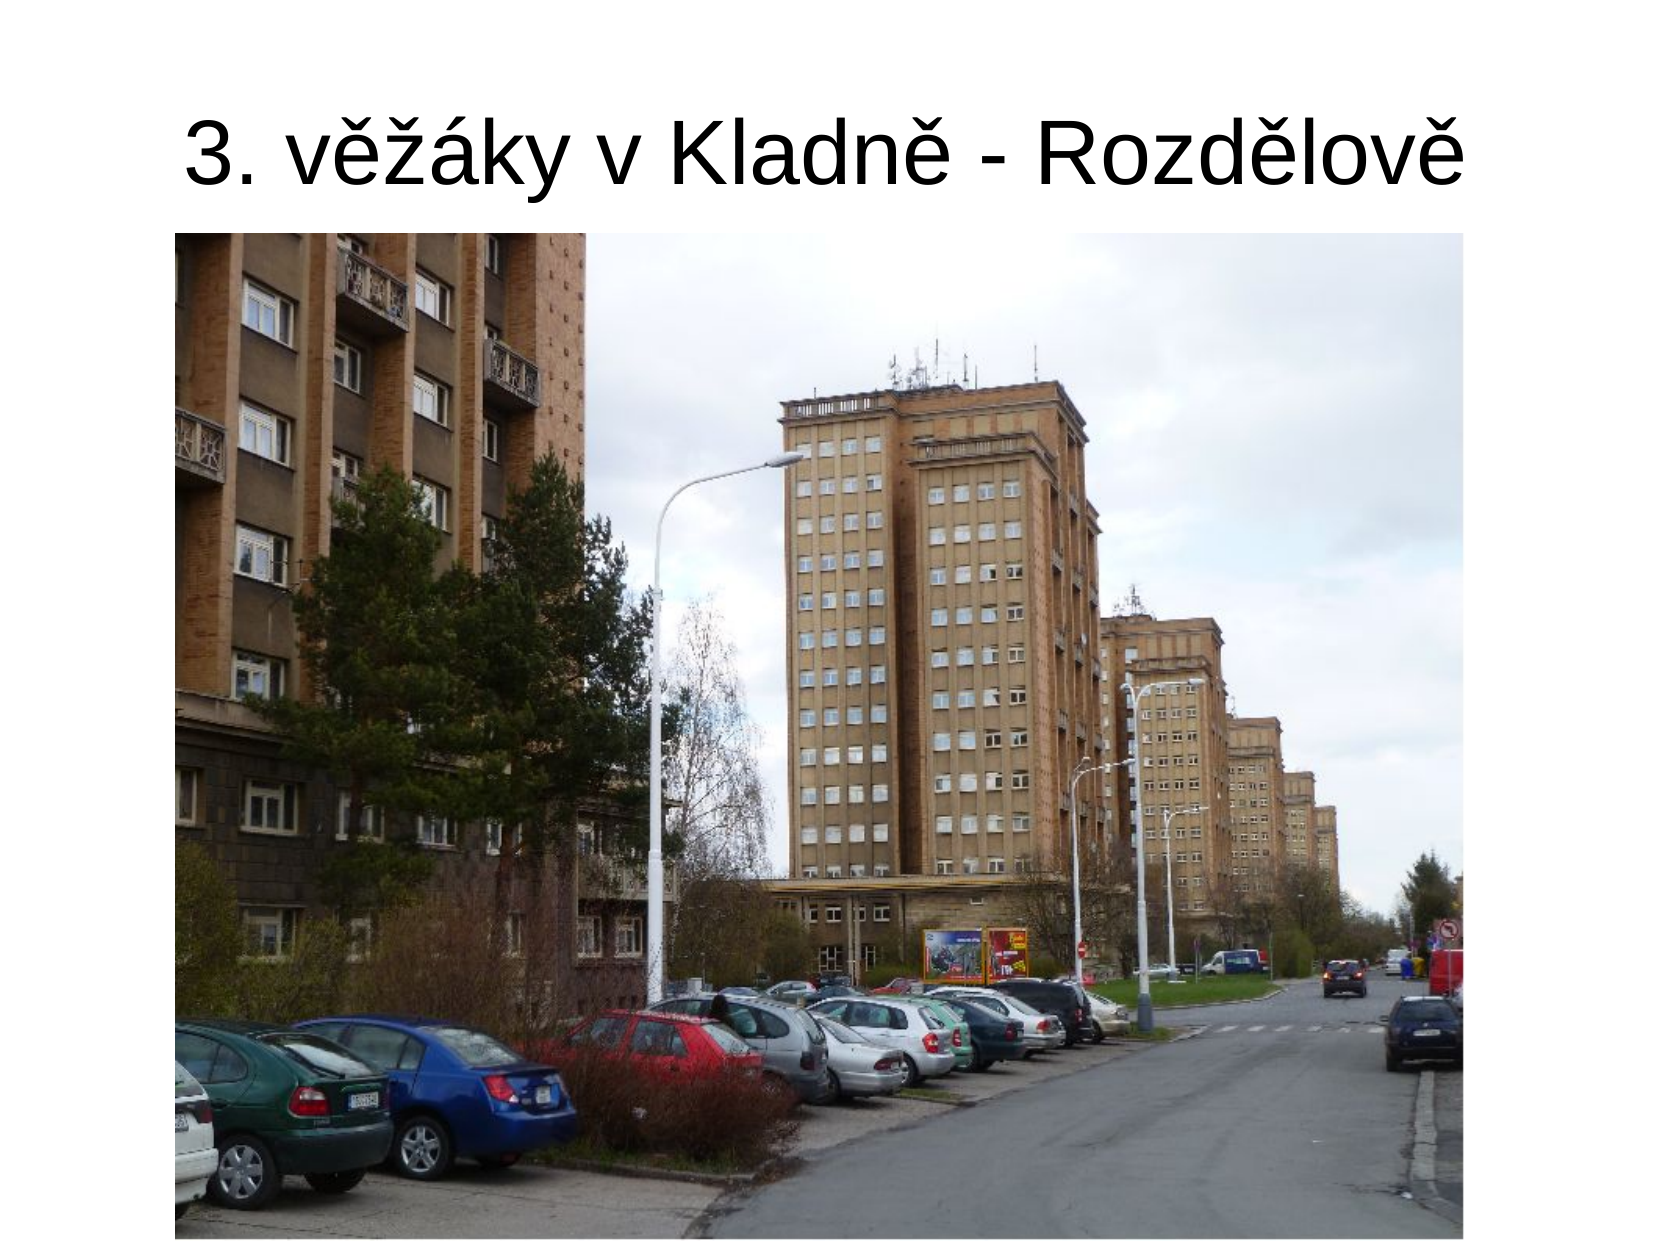

# 3. věžáky v Kladně - Rozdělově